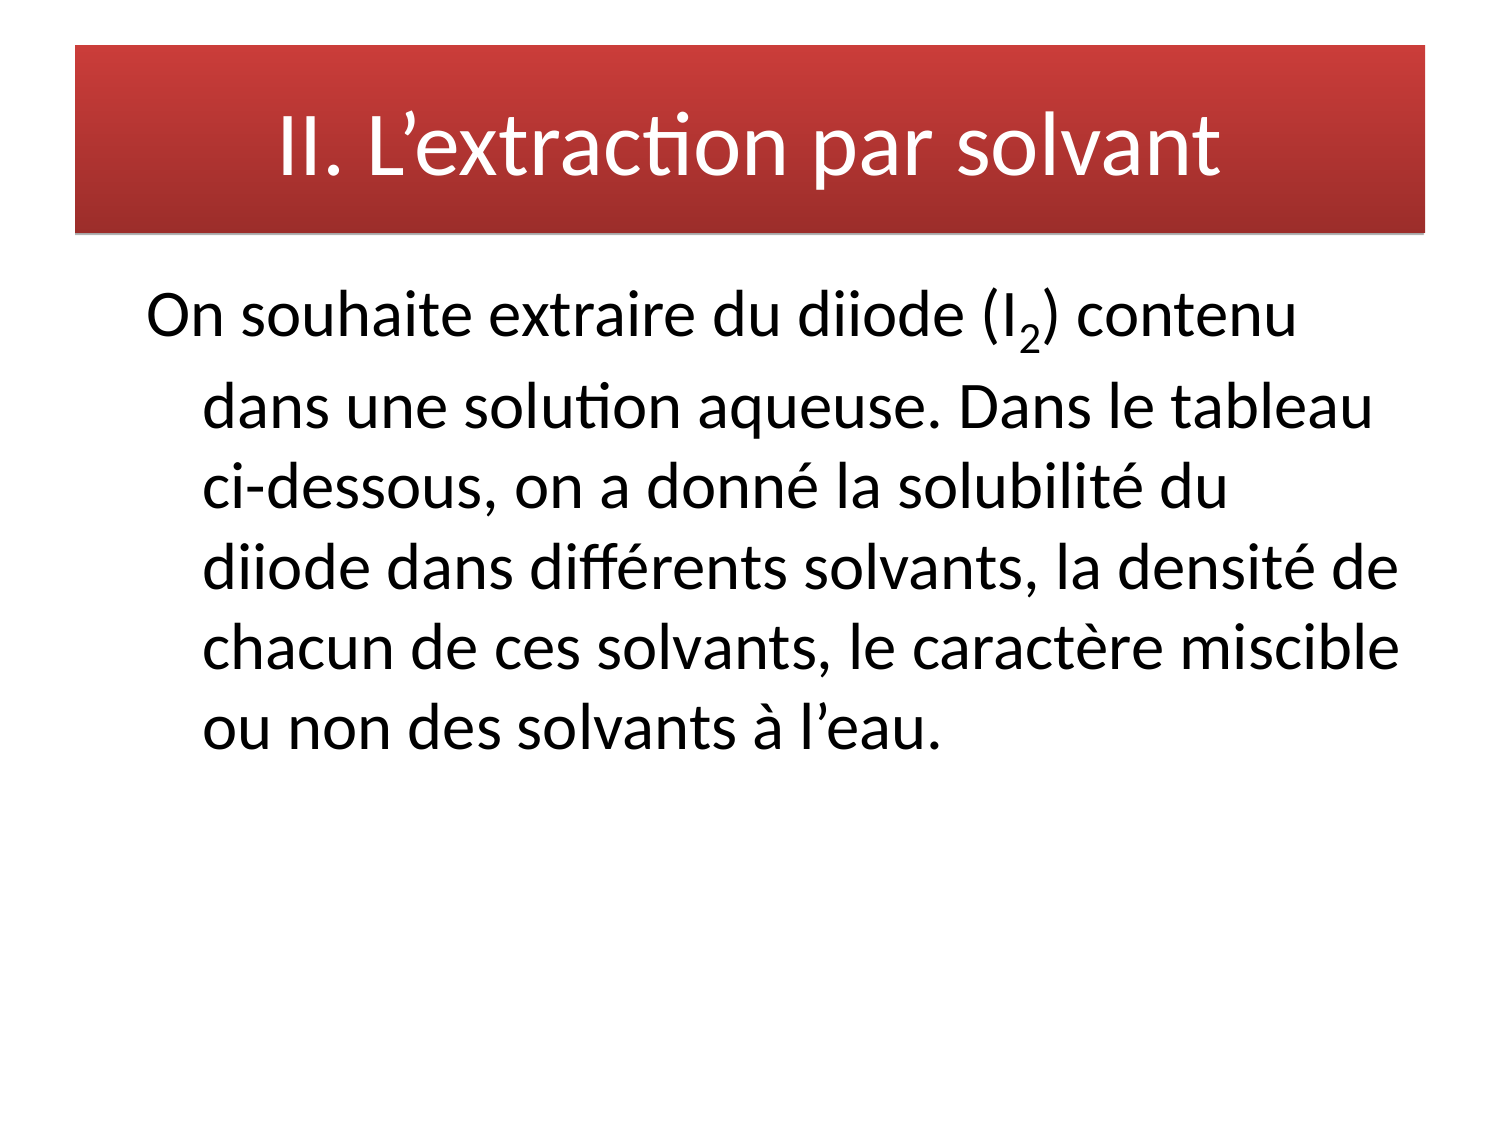

# II. L’extraction par solvant
On souhaite extraire du diiode (I2) contenu dans une solution aqueuse. Dans le tableau ci-dessous, on a donné la solubilité du diiode dans différents solvants, la densité de chacun de ces solvants, le caractère miscible ou non des solvants à l’eau.